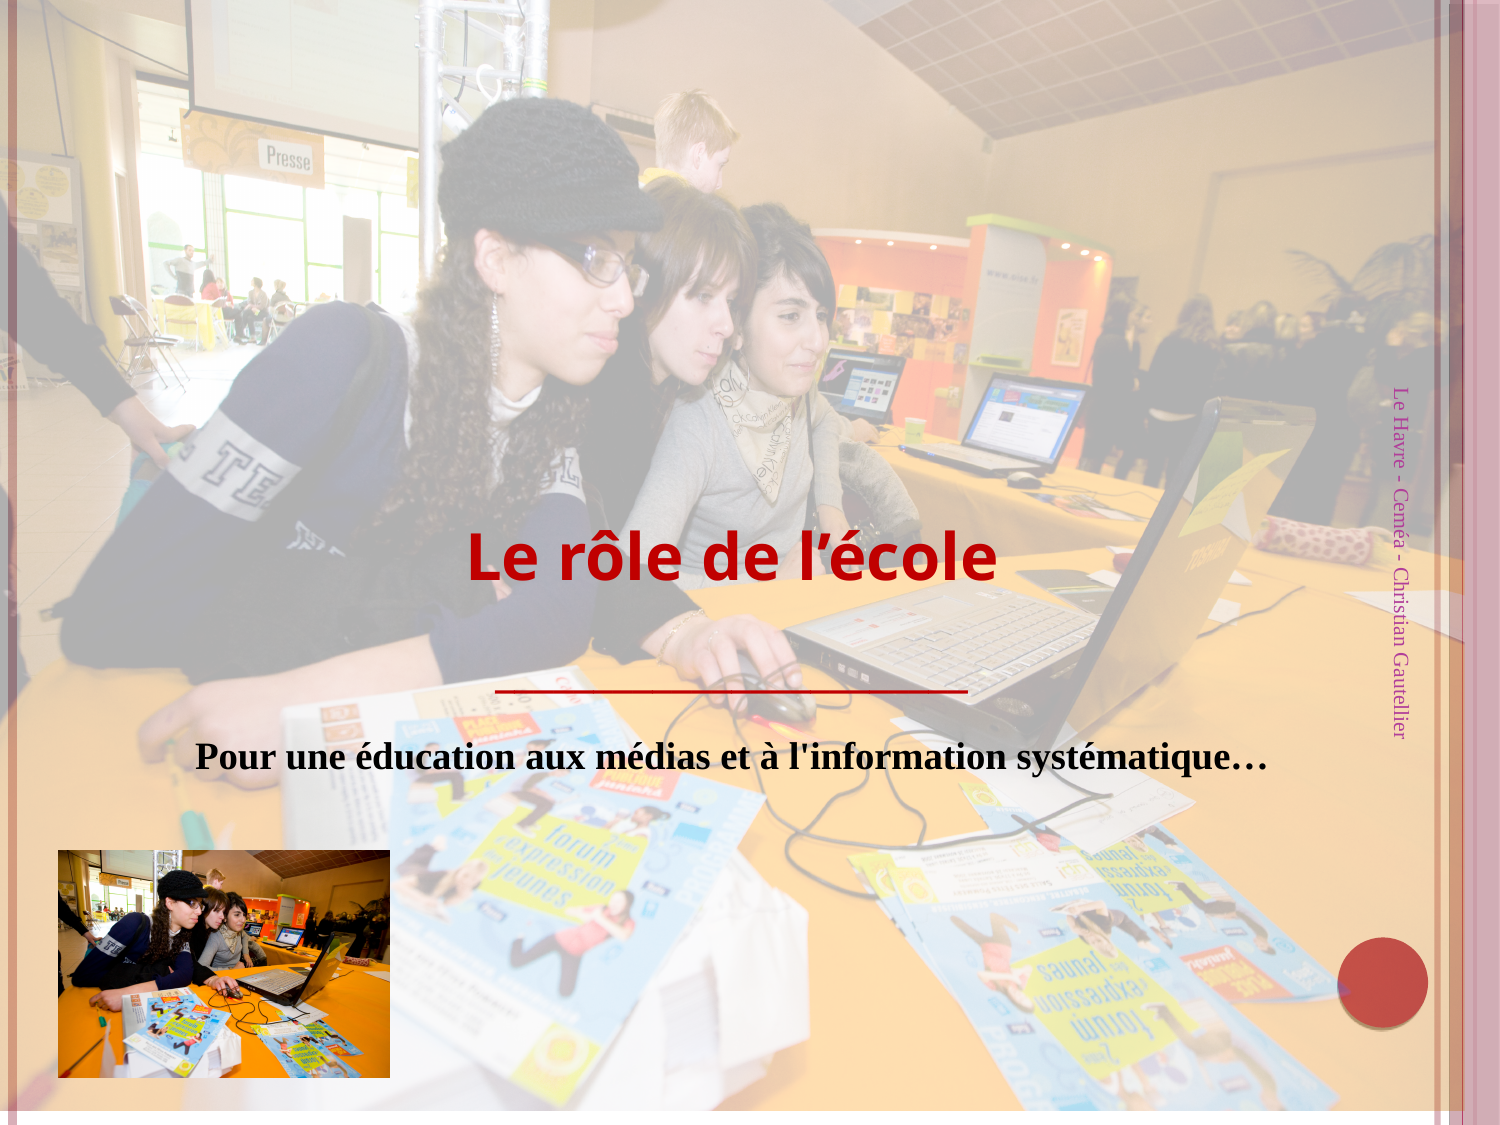

# Le rôle de l’école ________________________ Pour une éducation aux médias et à l'information systématique…
Le Havre - Ceméa - Christian Gautellier